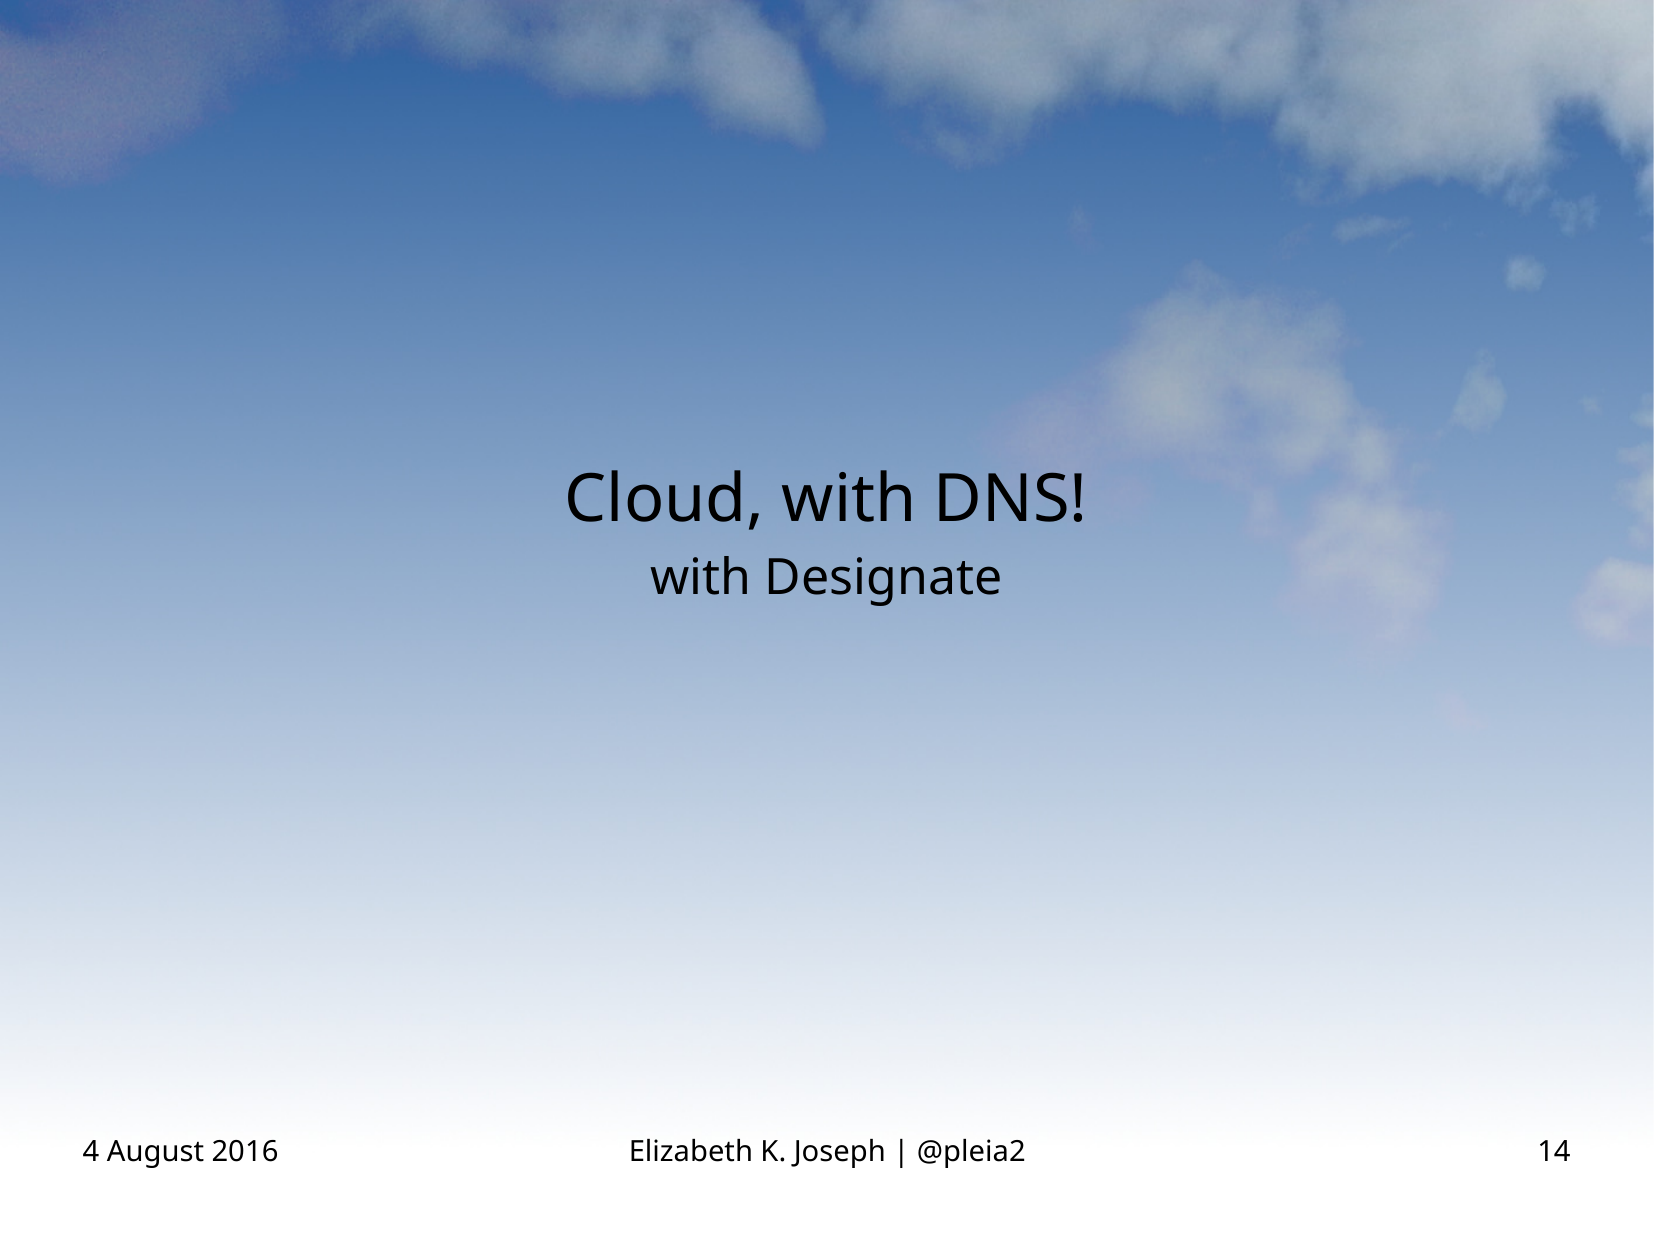

# Cloud, with DNS!
with Designate
4 August 2016
Elizabeth K. Joseph | @pleia2
14